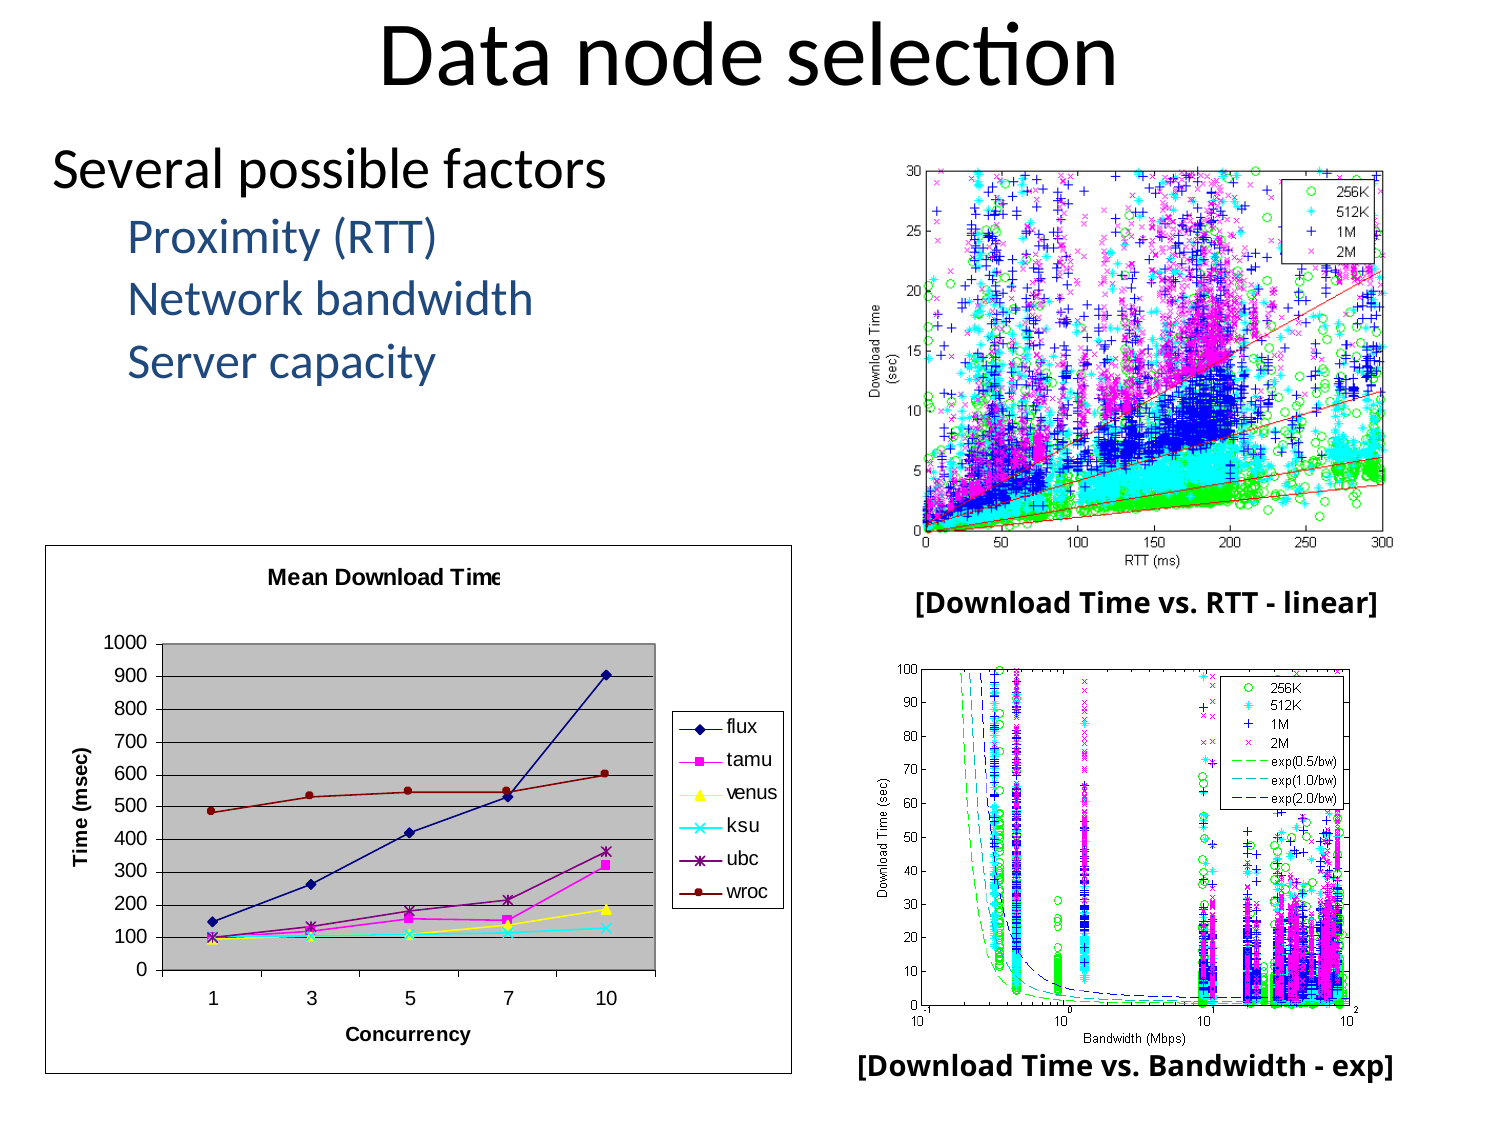

# Data node selection
Several possible factors
Proximity (RTT)
Network bandwidth
Server capacity
[Download Time vs. RTT - linear]
[Download Time vs. Bandwidth - exp]